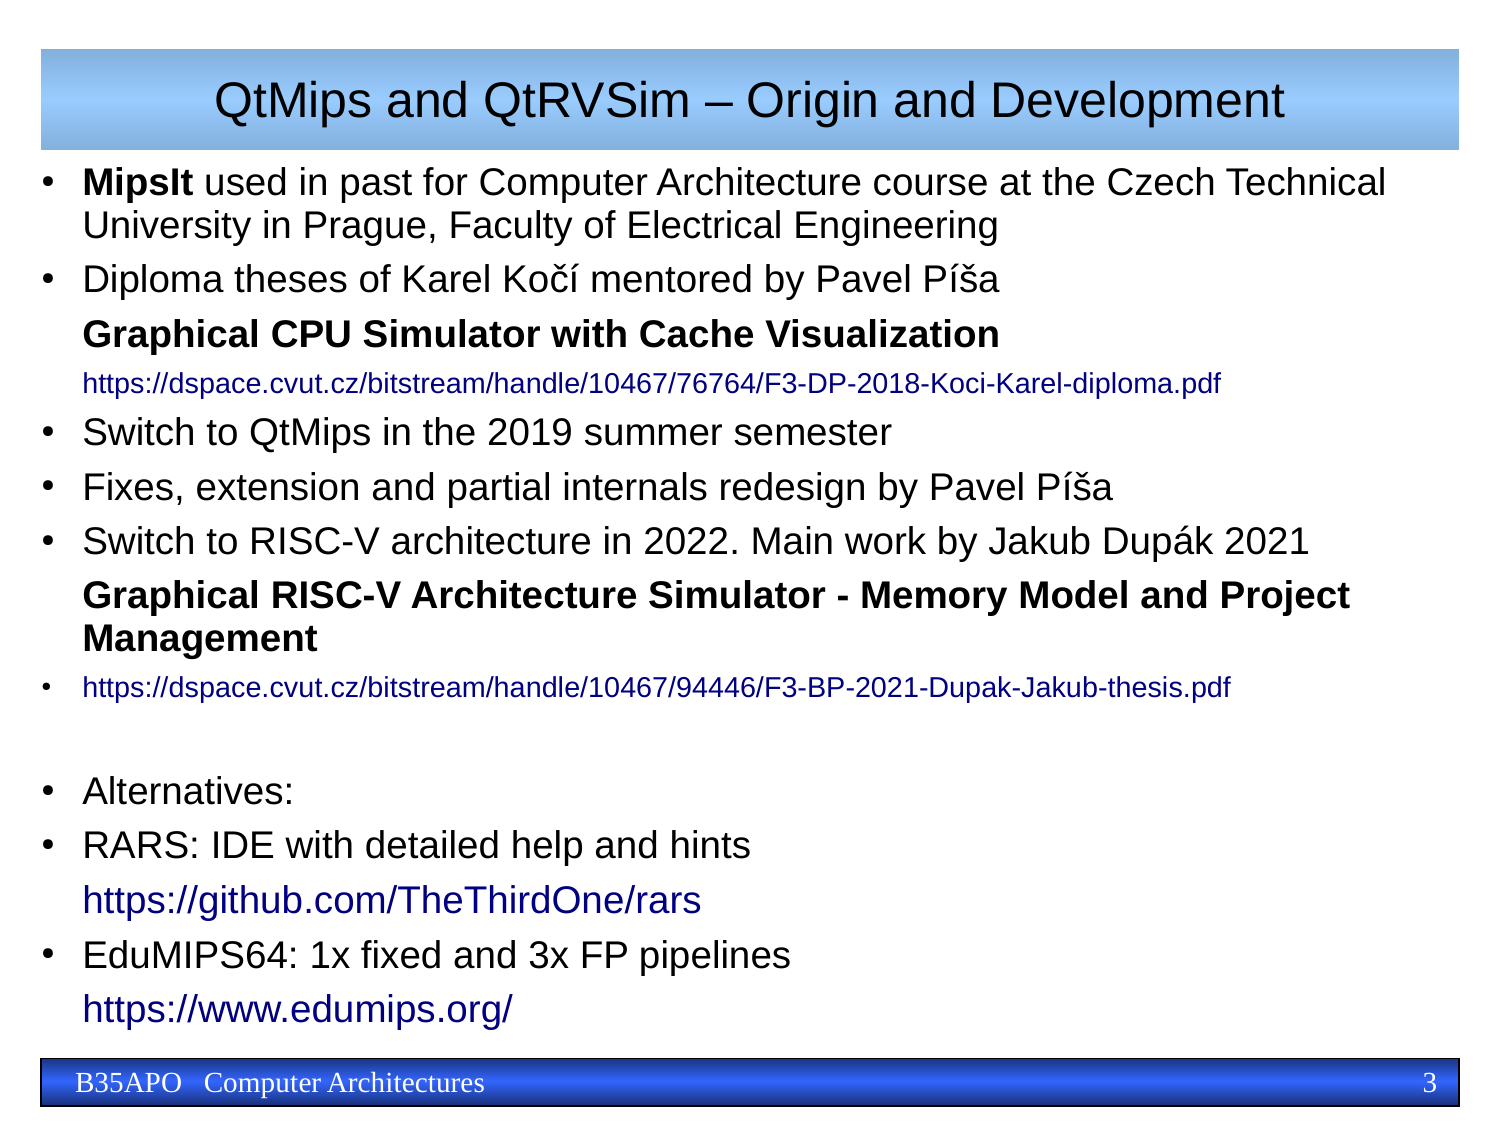

# QtMips and QtRVSim – Origin and Development
MipsIt used in past for Computer Architecture course at the Czech Technical University in Prague, Faculty of Electrical Engineering
Diploma theses of Karel Kočí mentored by Pavel Píša
Graphical CPU Simulator with Cache Visualization
https://dspace.cvut.cz/bitstream/handle/10467/76764/F3-DP-2018-Koci-Karel-diploma.pdf
Switch to QtMips in the 2019 summer semester
Fixes, extension and partial internals redesign by Pavel Píša
Switch to RISC-V architecture in 2022. Main work by Jakub Dupák 2021
Graphical RISC-V Architecture Simulator - Memory Model and Project Management
https://dspace.cvut.cz/bitstream/handle/10467/94446/F3-BP-2021-Dupak-Jakub-thesis.pdf
Alternatives:
RARS: IDE with detailed help and hints
https://github.com/TheThirdOne/rars
EduMIPS64: 1x fixed and 3x FP pipelines
https://www.edumips.org/
B35APO Computer Architectures
3